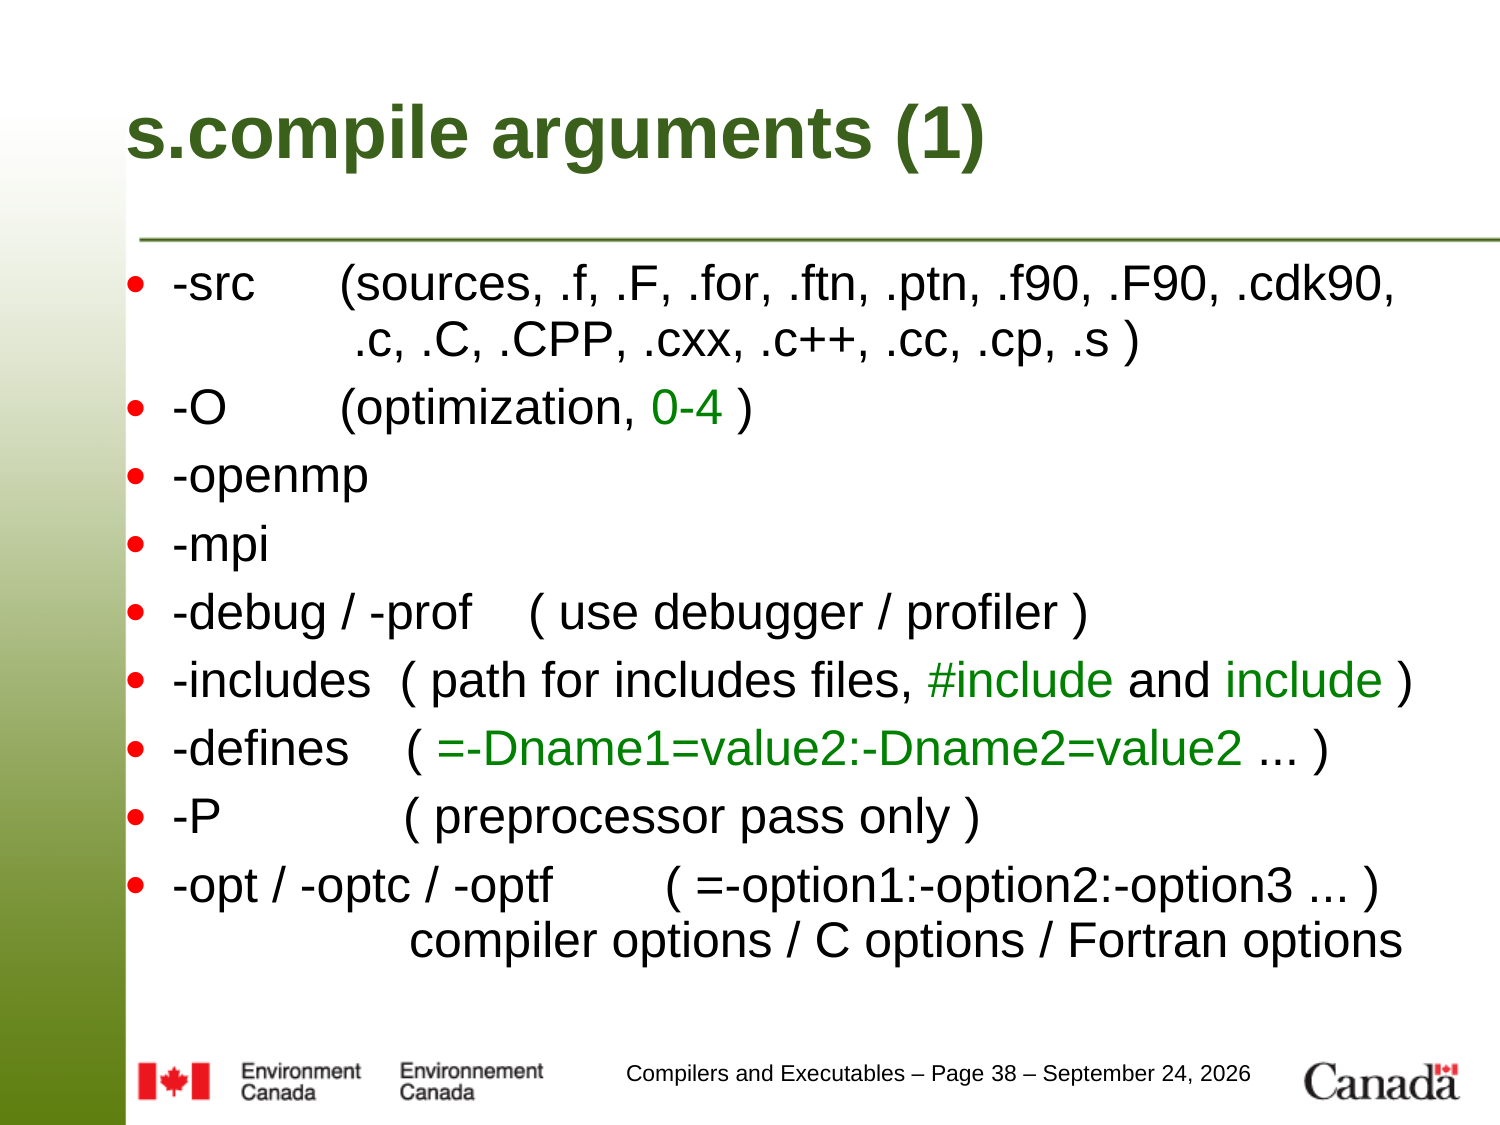

# s.compile arguments (1)
-src (sources, .f, .F, .for, .ftn, .ptn, .f90, .F90, .cdk90,
 .c, .C, .CPP, .cxx, .c++, .cc, .cp, .s )
-O (optimization, 0-4 )
-openmp
-mpi
-debug / -prof ( use debugger / profiler )
-includes ( path for includes files, #include and include )
-defines ( =-Dname1=value2:-Dname2=value2 ... )
-P ( preprocessor pass only )
-opt / -optc / -optf ( =-option1:-option2:-option3 ... )
 compiler options / C options / Fortran options